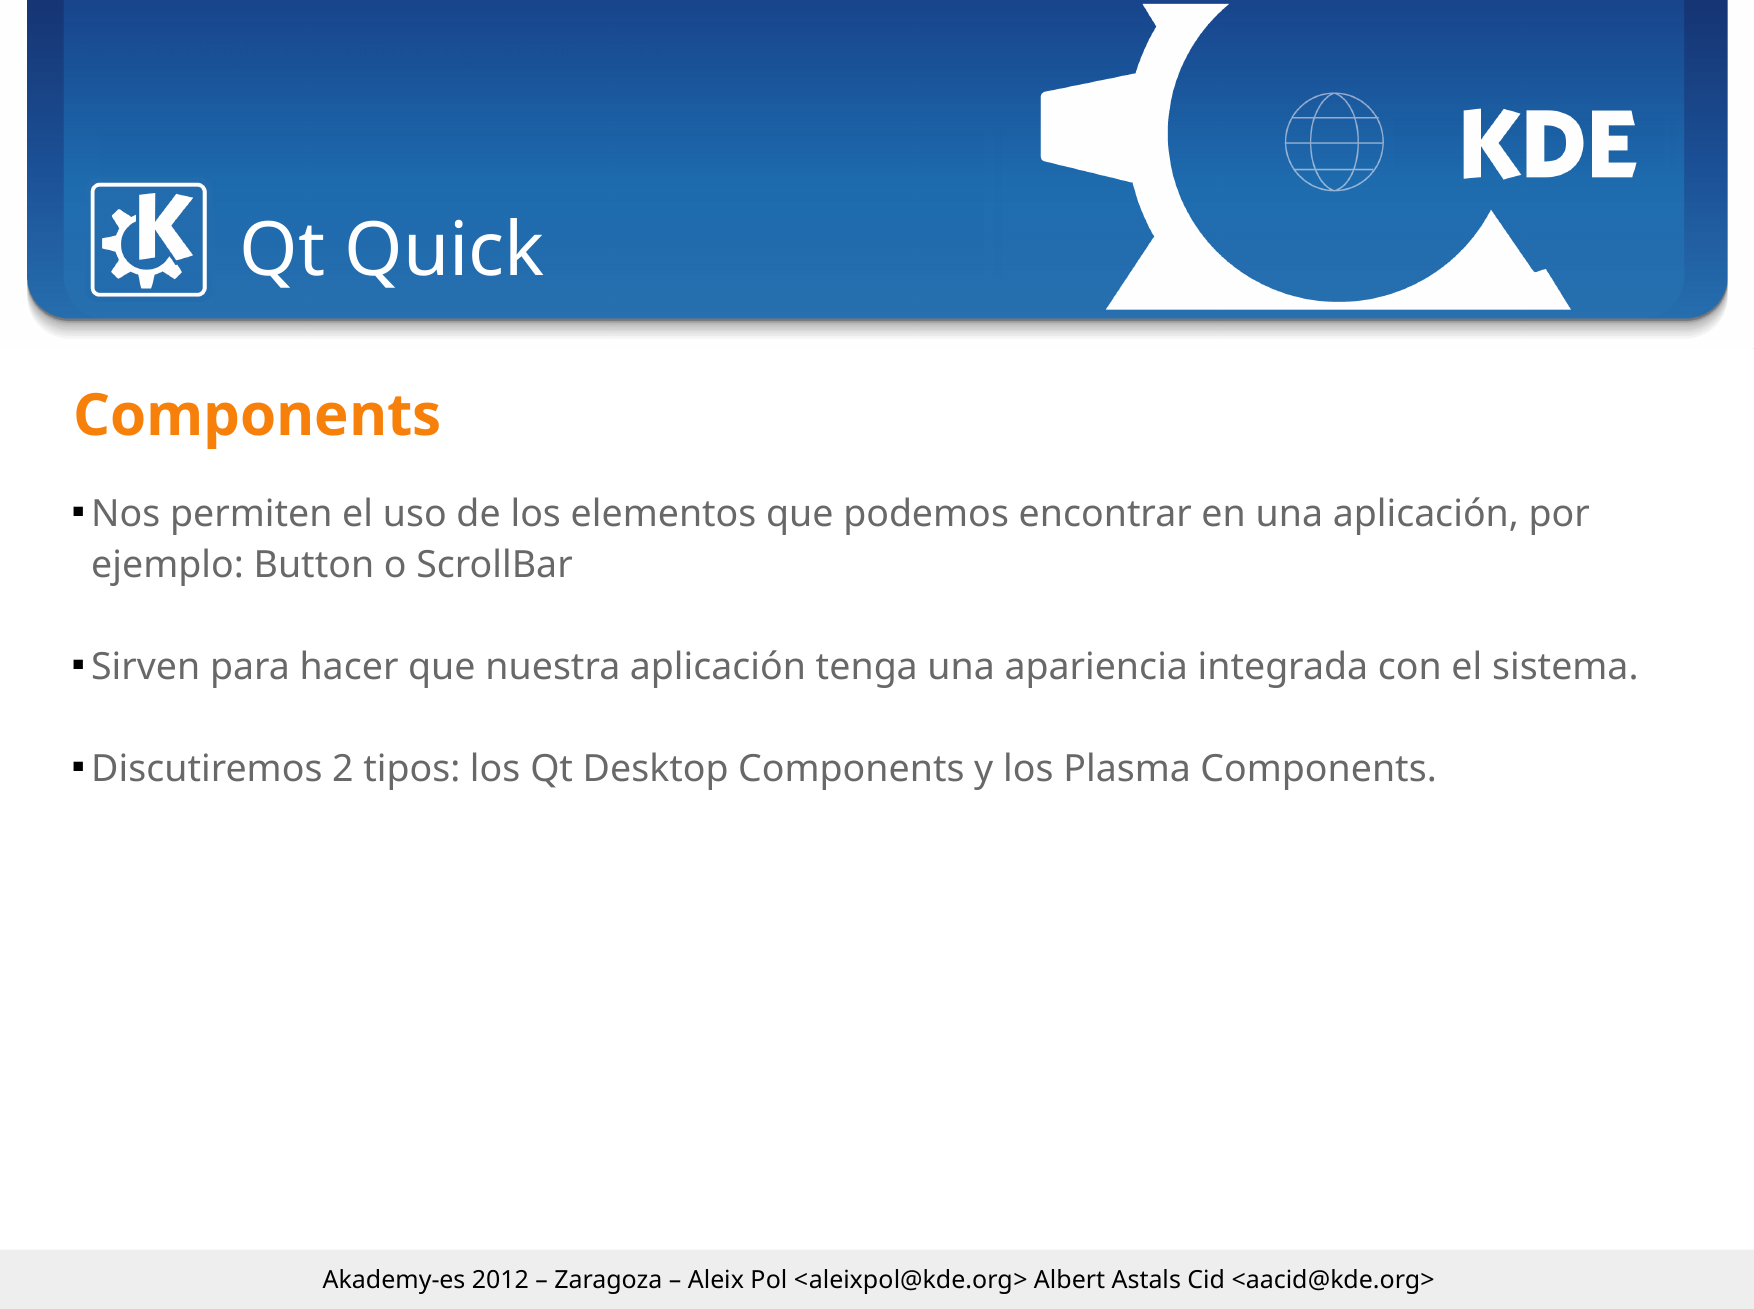

Components
Nos permiten el uso de los elementos que podemos encontrar en una aplicación, por ejemplo: Button o ScrollBar
Sirven para hacer que nuestra aplicación tenga una apariencia integrada con el sistema.
Discutiremos 2 tipos: los Qt Desktop Components y los Plasma Components.